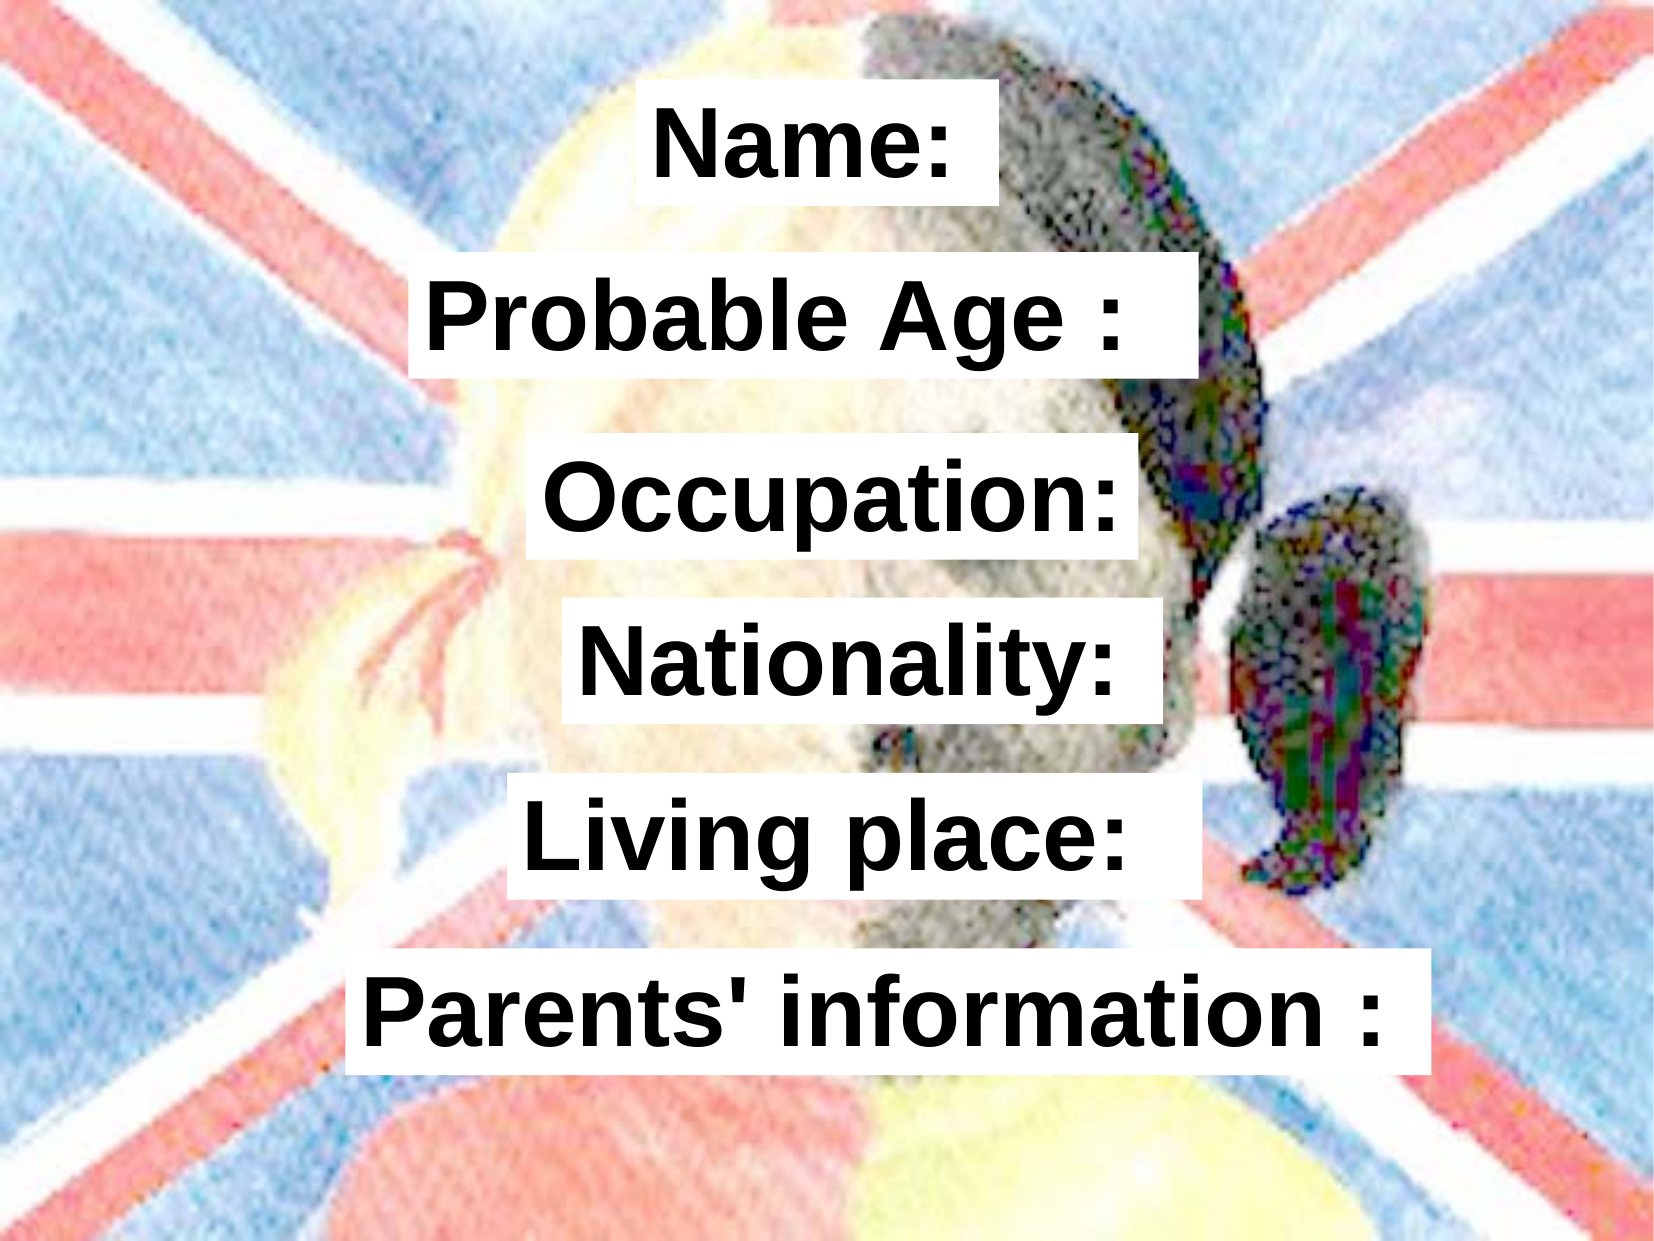

Name:
Probable Age :
Occupation:
Nationality:
Living place:
Parents' information :